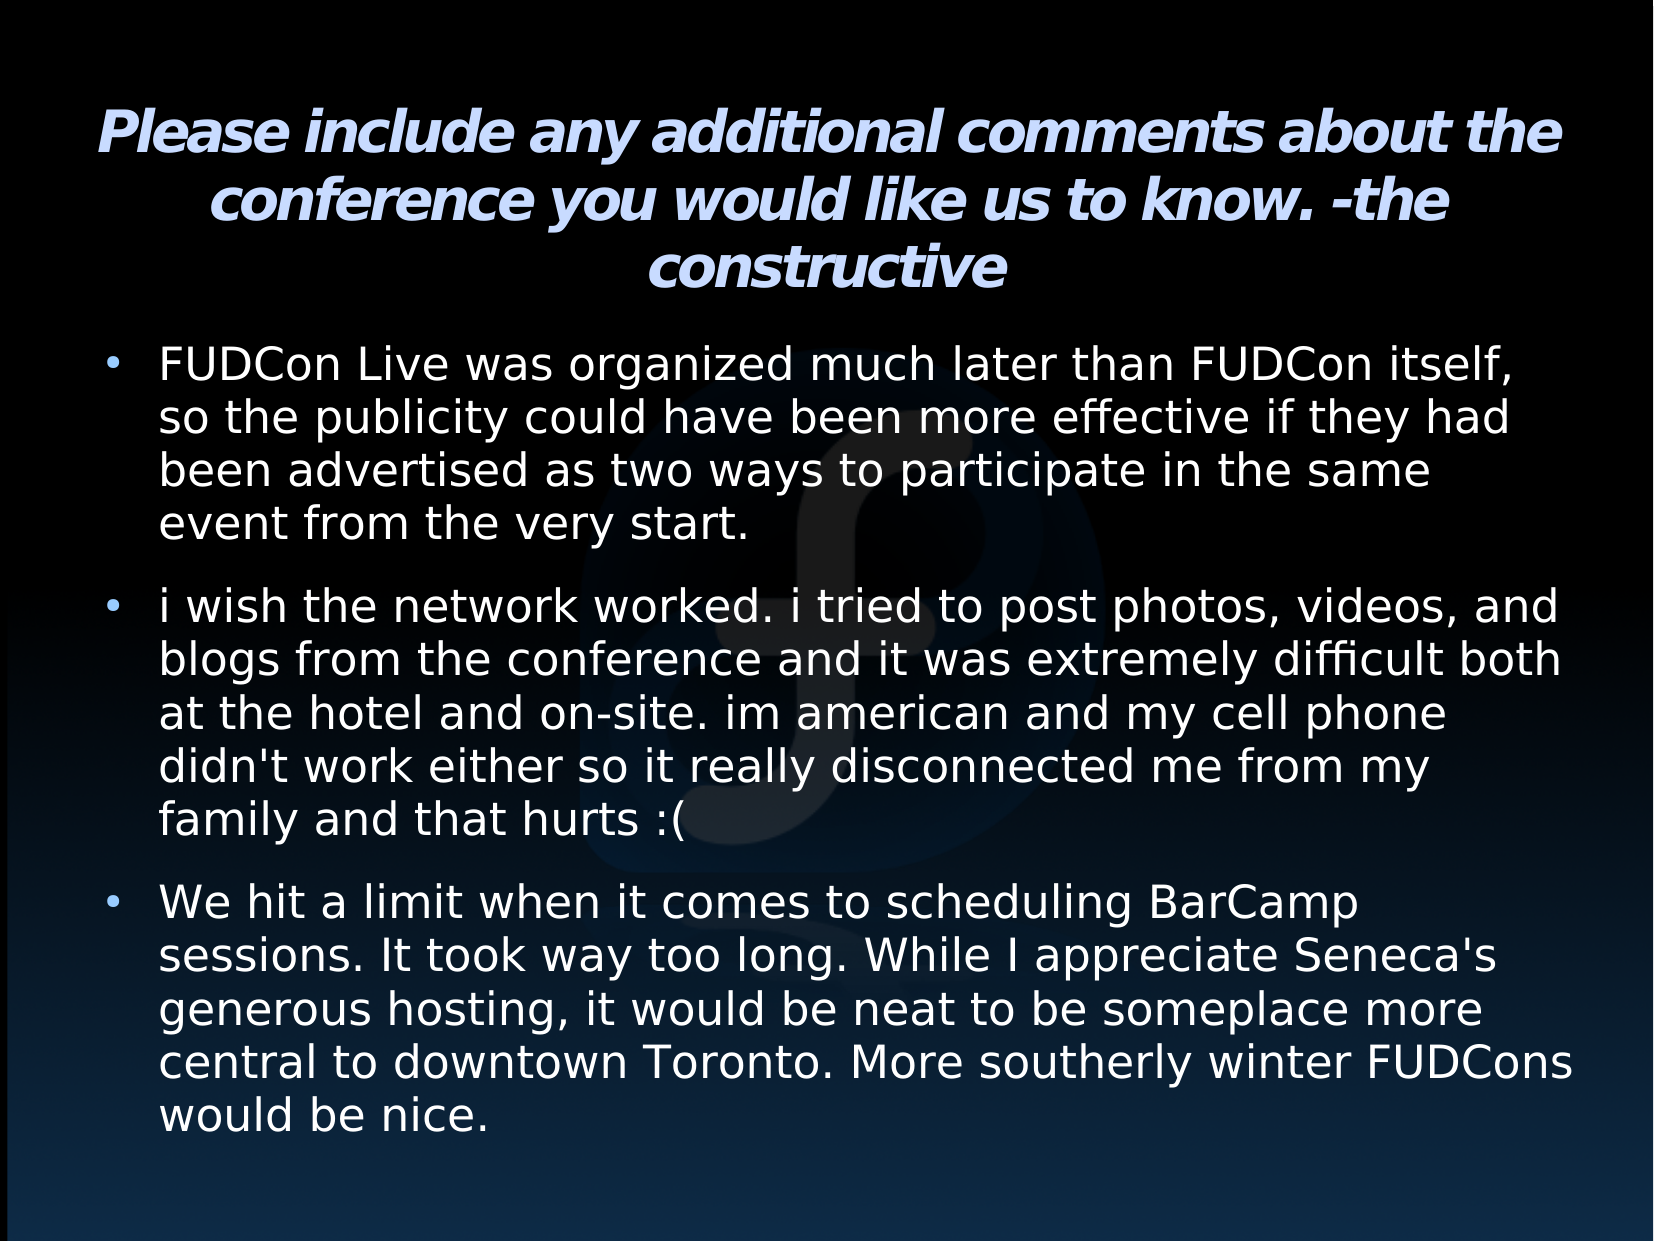

# Please include any additional comments about the conference you would like us to know. -the constructive
FUDCon Live was organized much later than FUDCon itself, so the publicity could have been more effective if they had been advertised as two ways to participate in the same event from the very start.
i wish the network worked. i tried to post photos, videos, and blogs from the conference and it was extremely difficult both at the hotel and on-site. im american and my cell phone didn't work either so it really disconnected me from my family and that hurts :(
We hit a limit when it comes to scheduling BarCamp sessions. It took way too long. While I appreciate Seneca's generous hosting, it would be neat to be someplace more central to downtown Toronto. More southerly winter FUDCons would be nice.